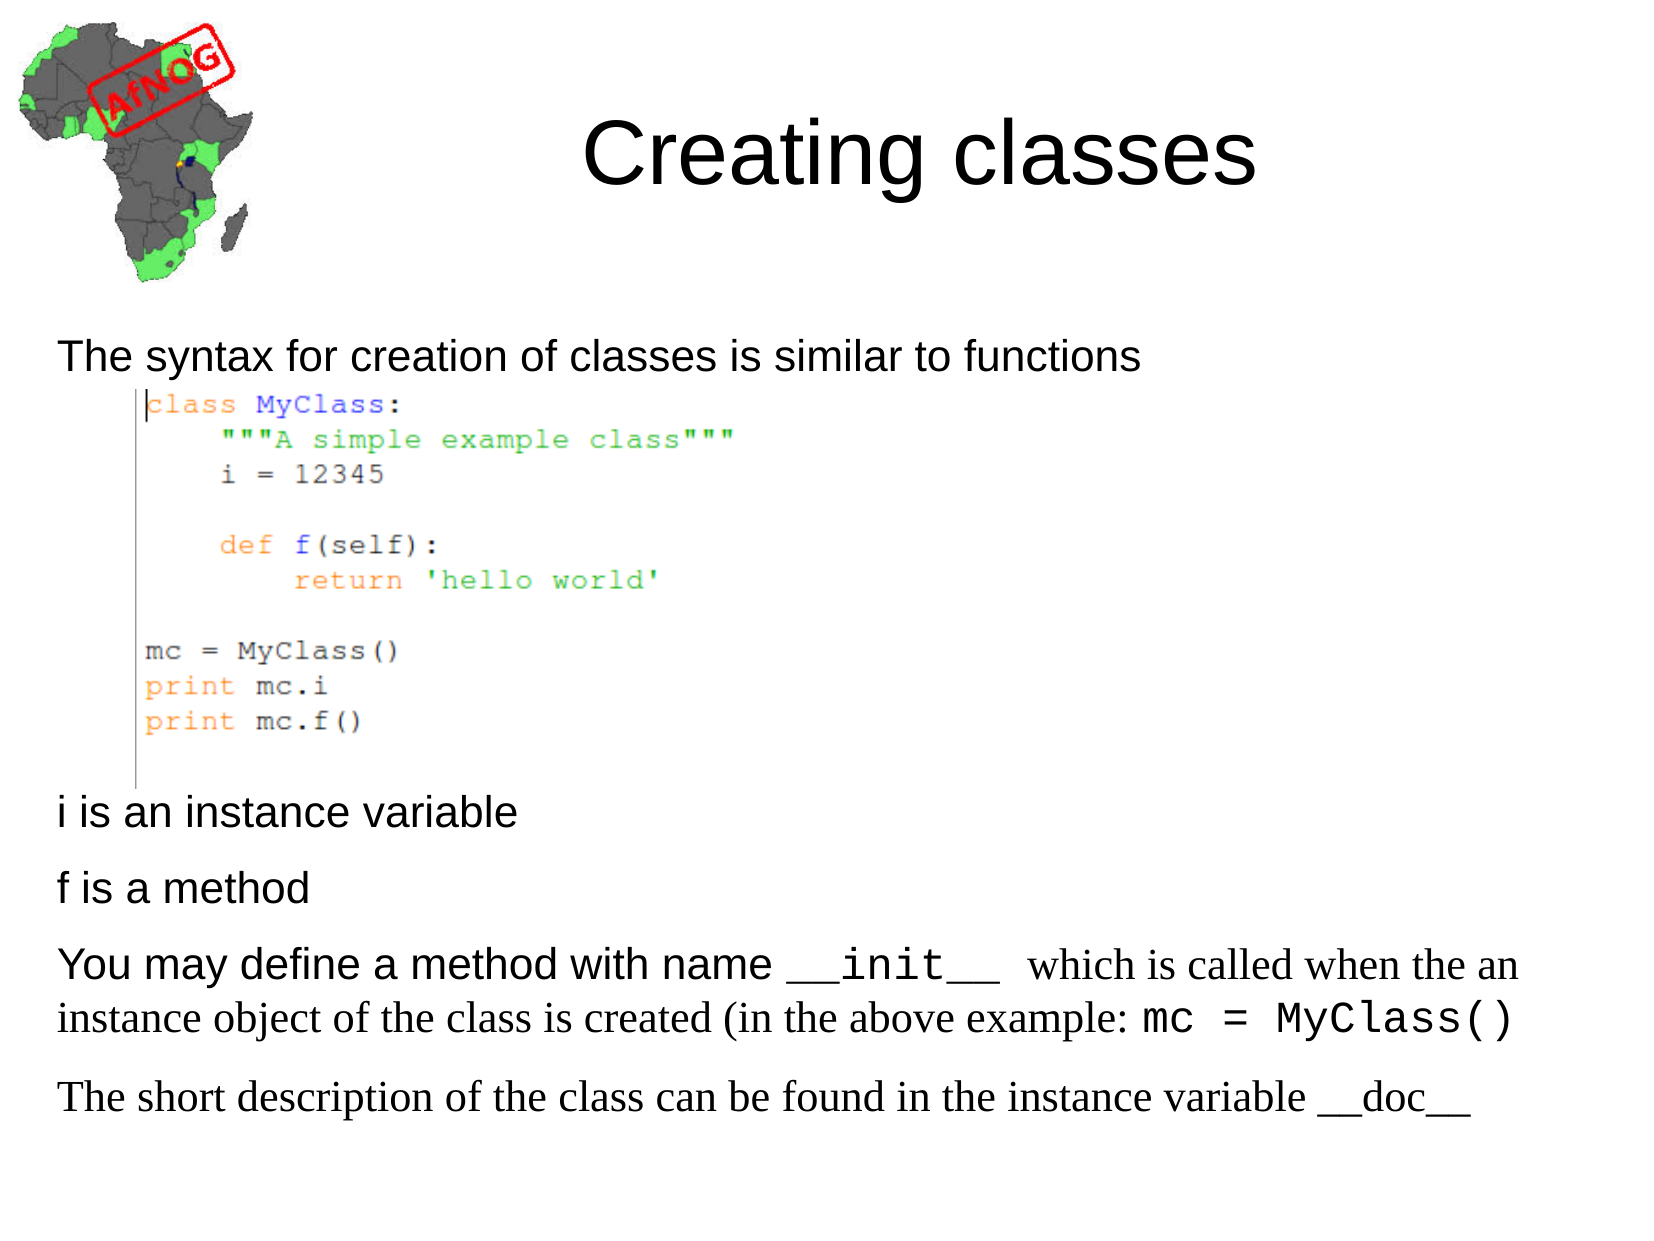

# Creating classes
The syntax for creation of classes is similar to functions
i is an instance variable
f is a method
You may define a method with name __init__ which is called when the an instance object of the class is created (in the above example: mc = MyClass()
The short description of the class can be found in the instance variable __doc__